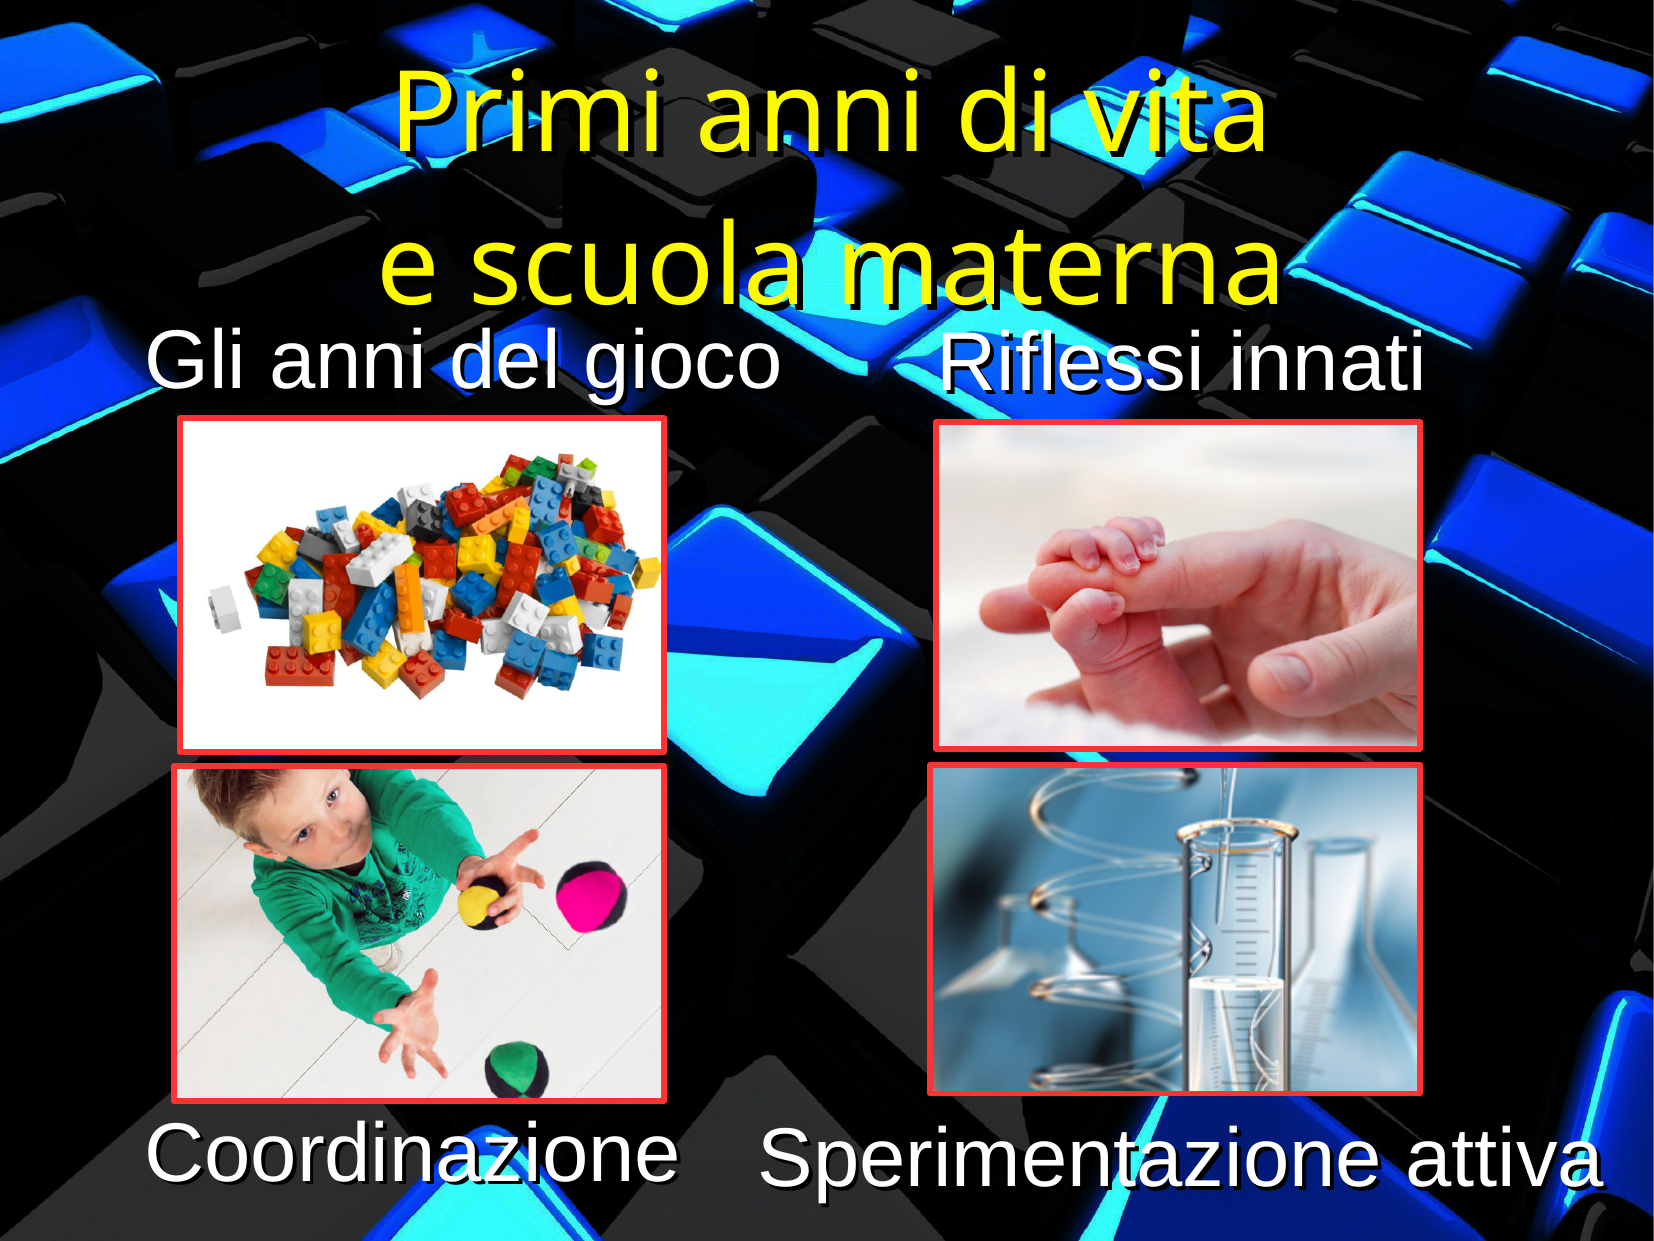

Primi anni di vita
e scuola materna
Gli anni del gioco
Riflessi innati
Sperimentazione attiva
Coordinazione